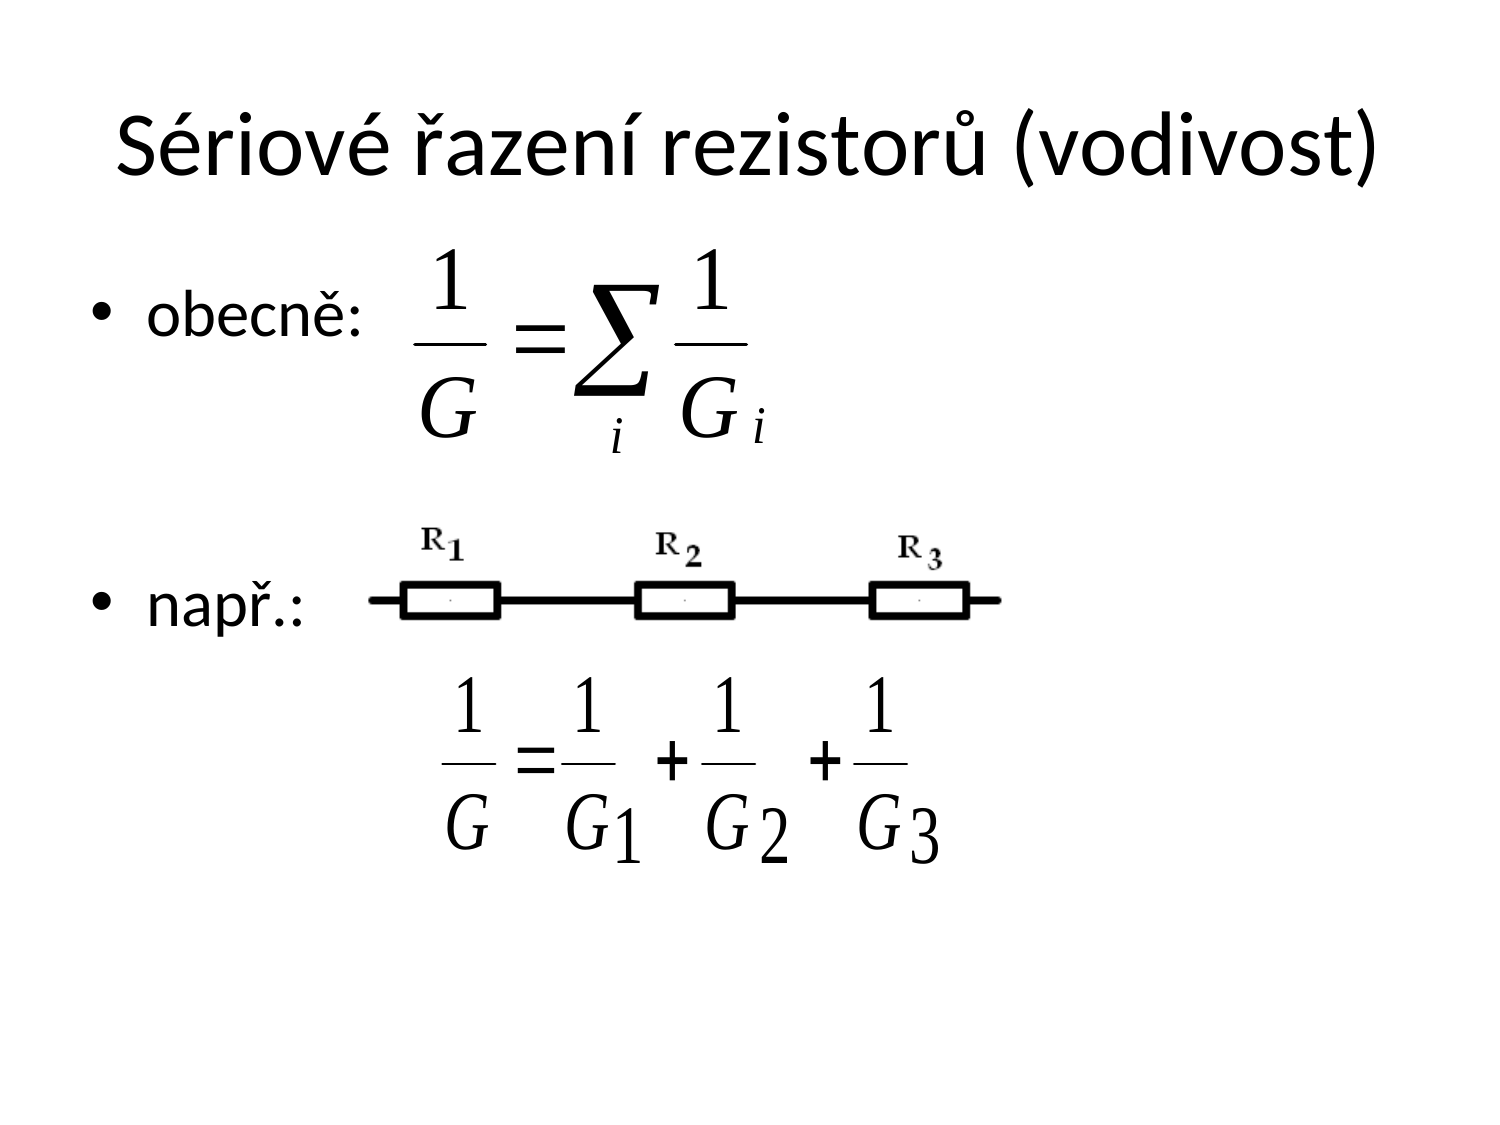

# Sériové řazení rezistorů (vodivost)
obecně:
např.: